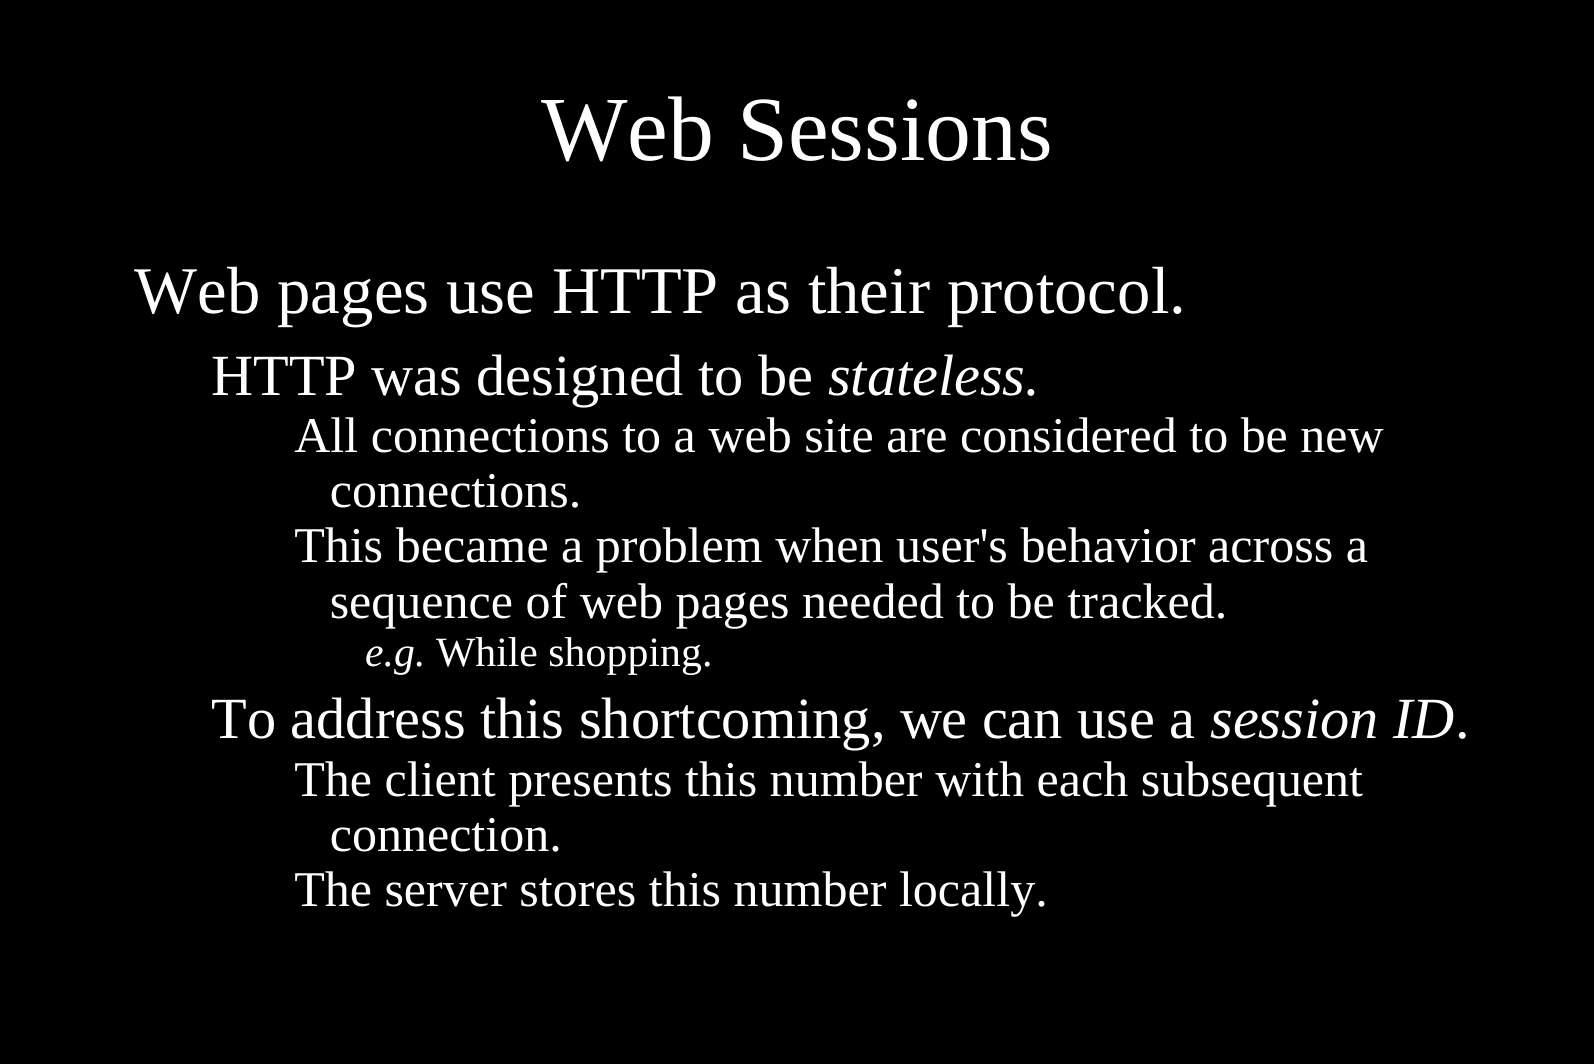

# Web Sessions
Web pages use HTTP as their protocol.
HTTP was designed to be stateless.
All connections to a web site are considered to be new connections.
This became a problem when user's behavior across a sequence of web pages needed to be tracked.
e.g. While shopping.
To address this shortcoming, we can use a session ID.
The client presents this number with each subsequent connection.
The server stores this number locally.